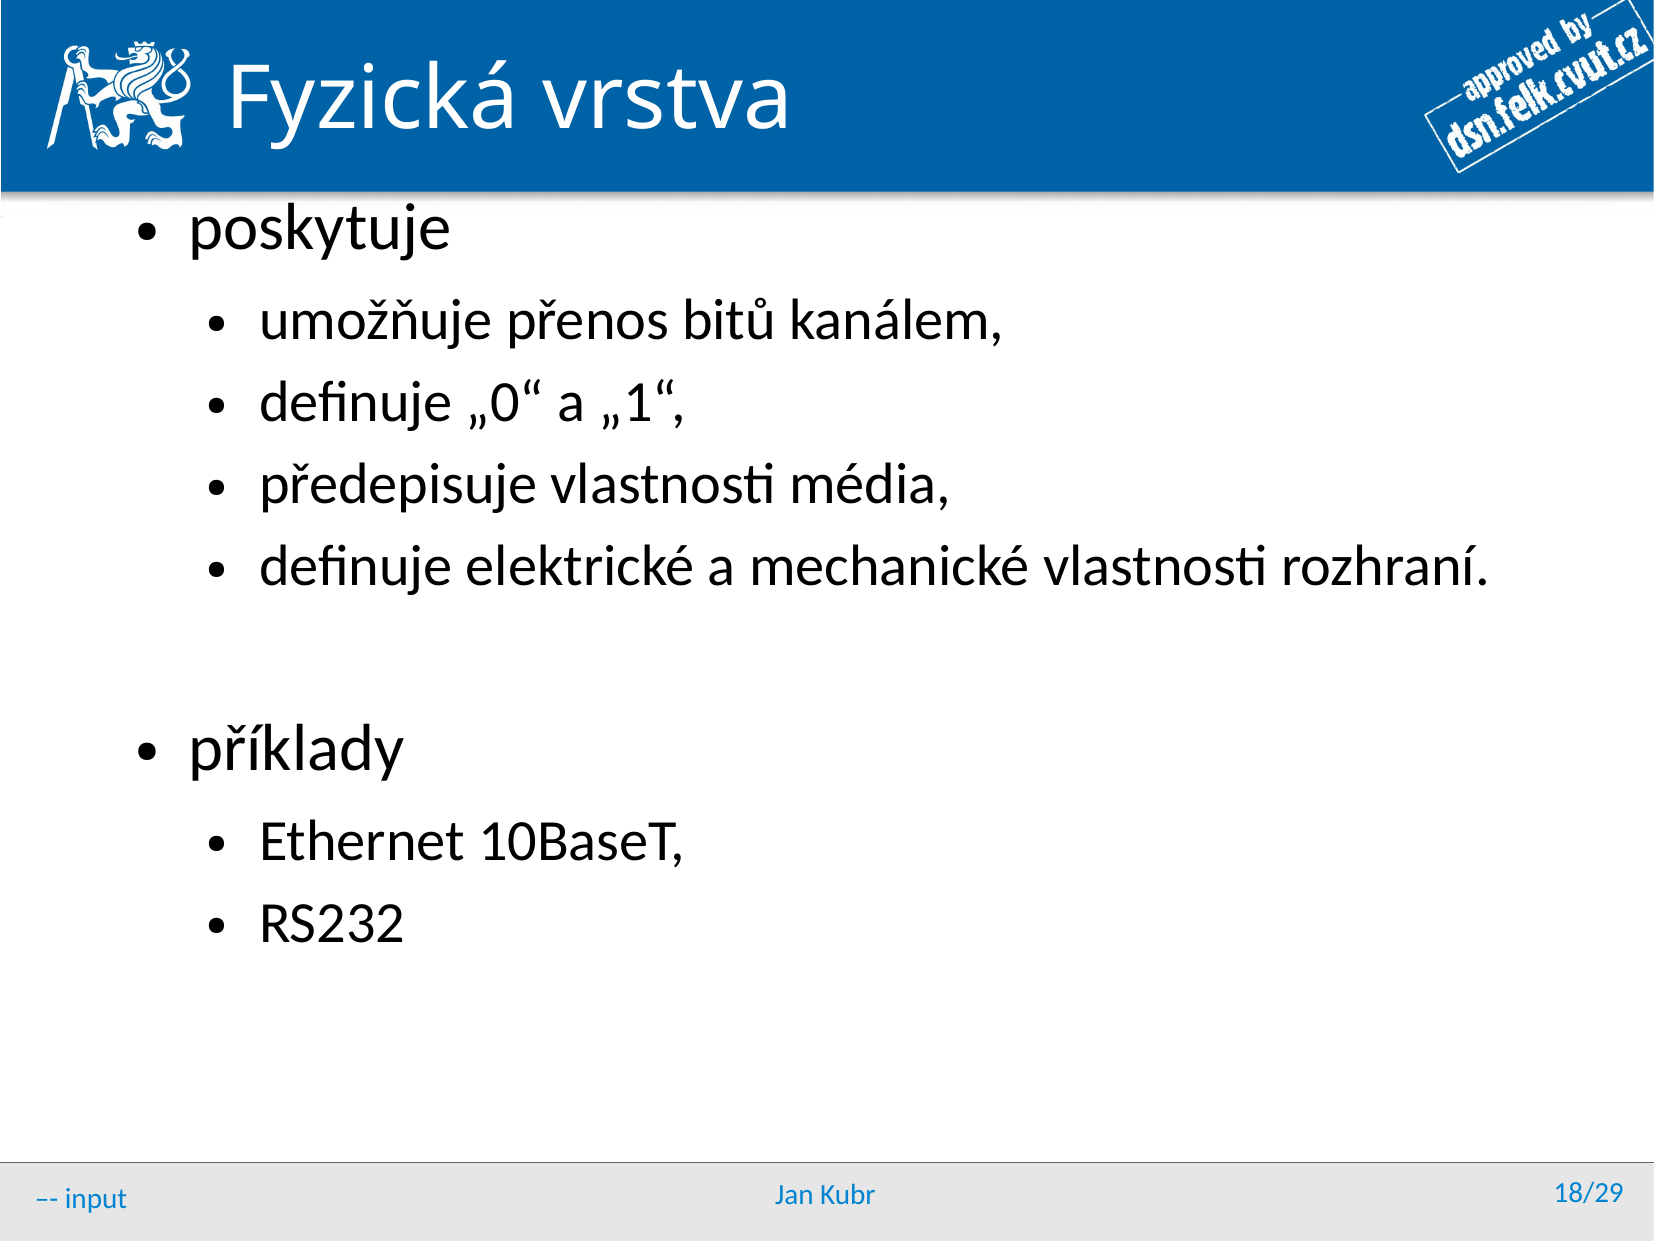

# Fyzická vrstva
poskytuje
umožňuje přenos bitů kanálem,
definuje „0“ a „1“,
předepisuje vlastnosti média,
definuje elektrické a mechanické vlastnosti rozhraní.
příklady
Ethernet 10BaseT,
RS232
18
Jan Kubr
02/2006